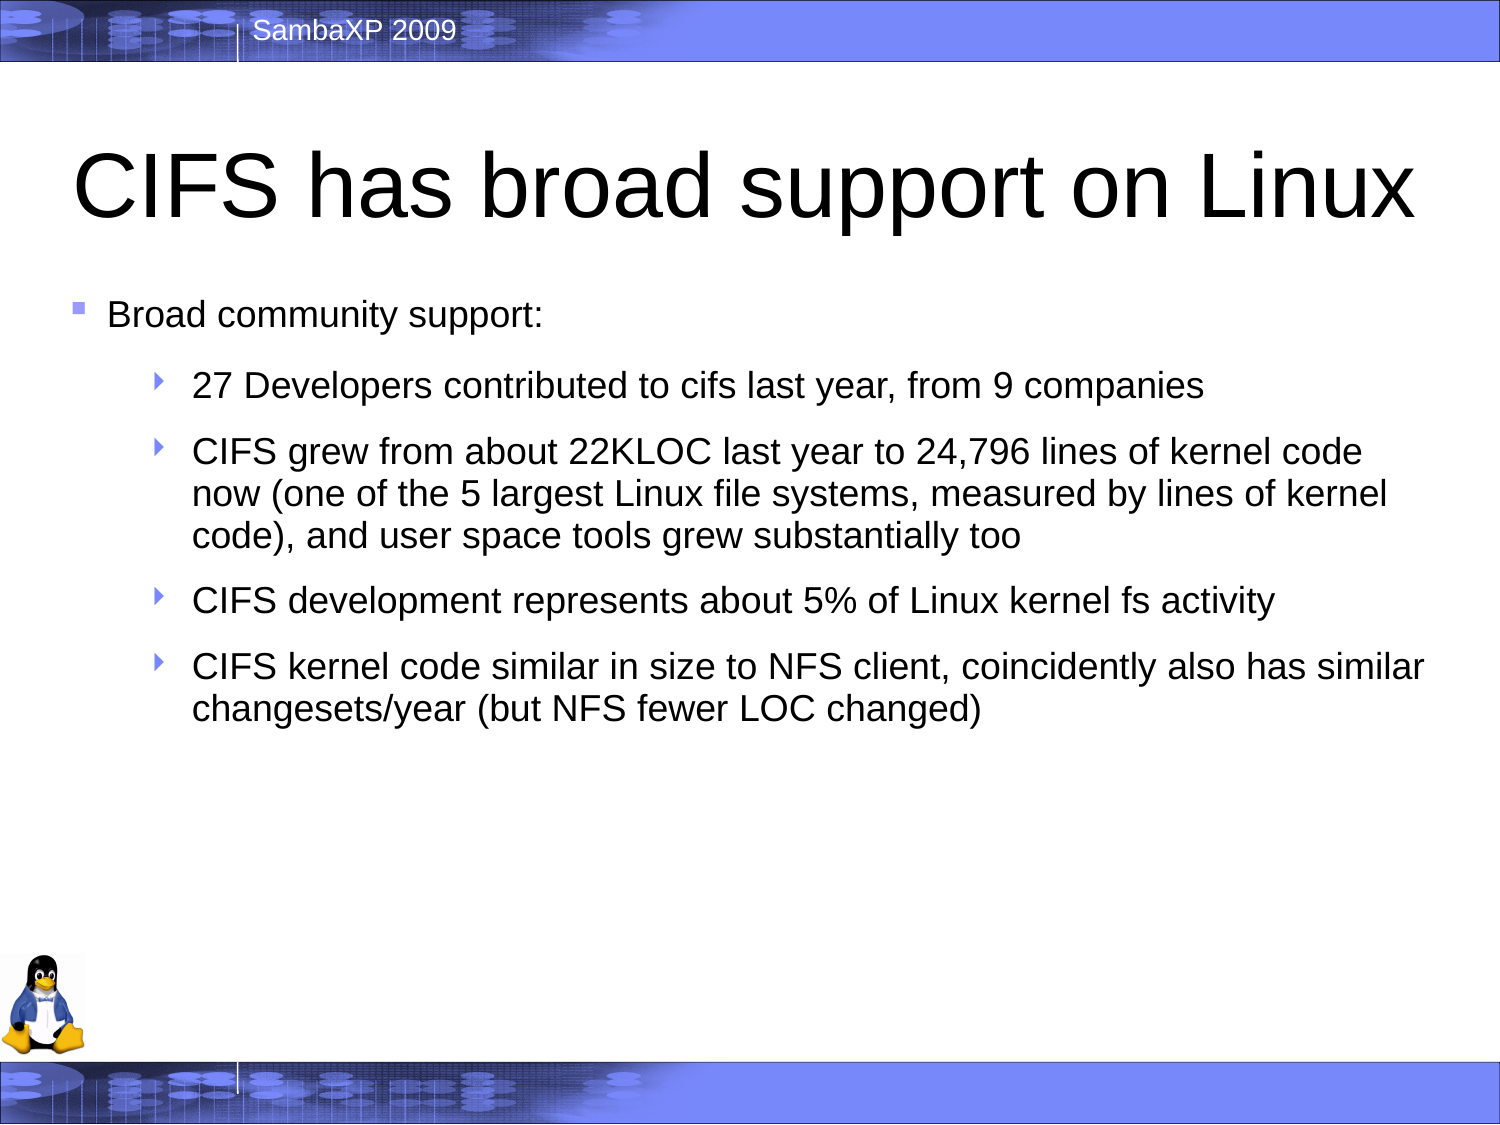

# CIFS has broad support on Linux
Broad community support:
27 Developers contributed to cifs last year, from 9 companies
CIFS grew from about 22KLOC last year to 24,796 lines of kernel code now (one of the 5 largest Linux file systems, measured by lines of kernel code), and user space tools grew substantially too
CIFS development represents about 5% of Linux kernel fs activity
CIFS kernel code similar in size to NFS client, coincidently also has similar changesets/year (but NFS fewer LOC changed)